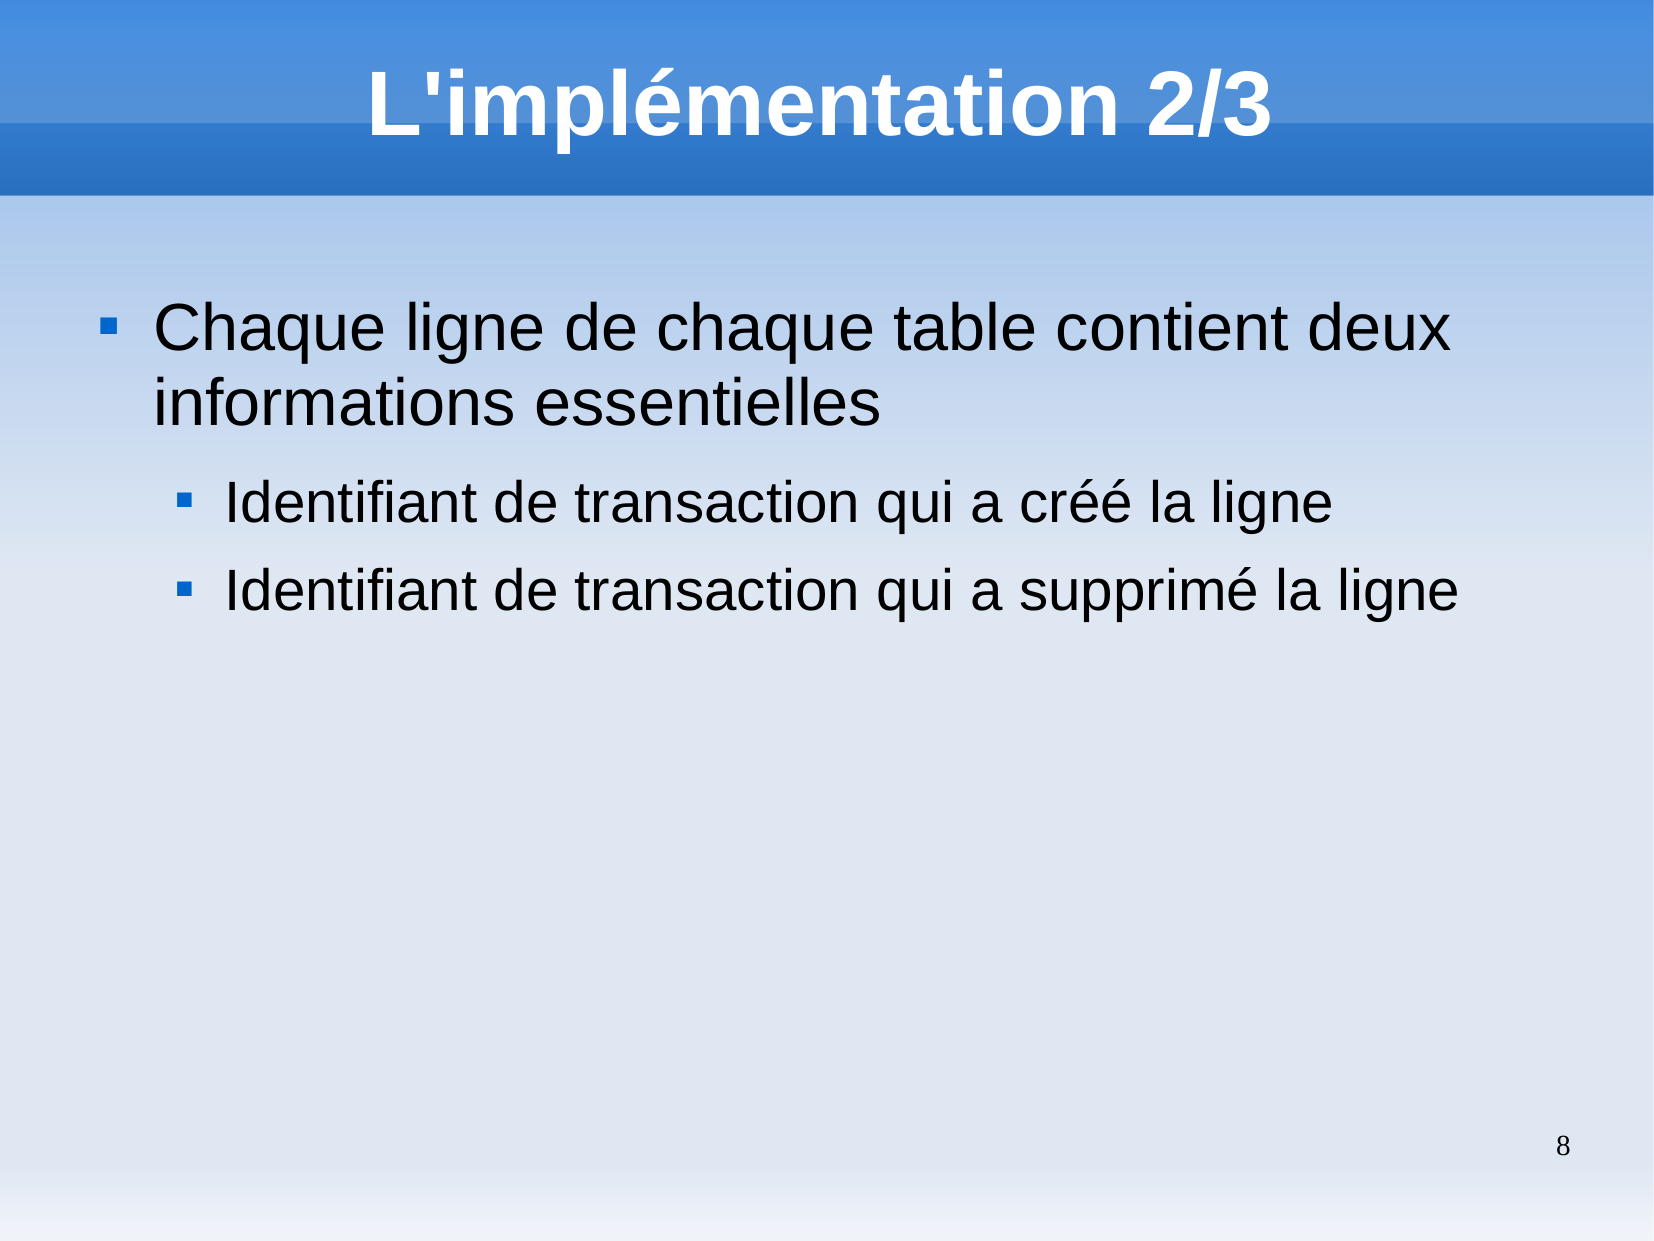

# L'implémentation 2/3
Chaque ligne de chaque table contient deux informations essentielles
Identifiant de transaction qui a créé la ligne
Identifiant de transaction qui a supprimé la ligne
8